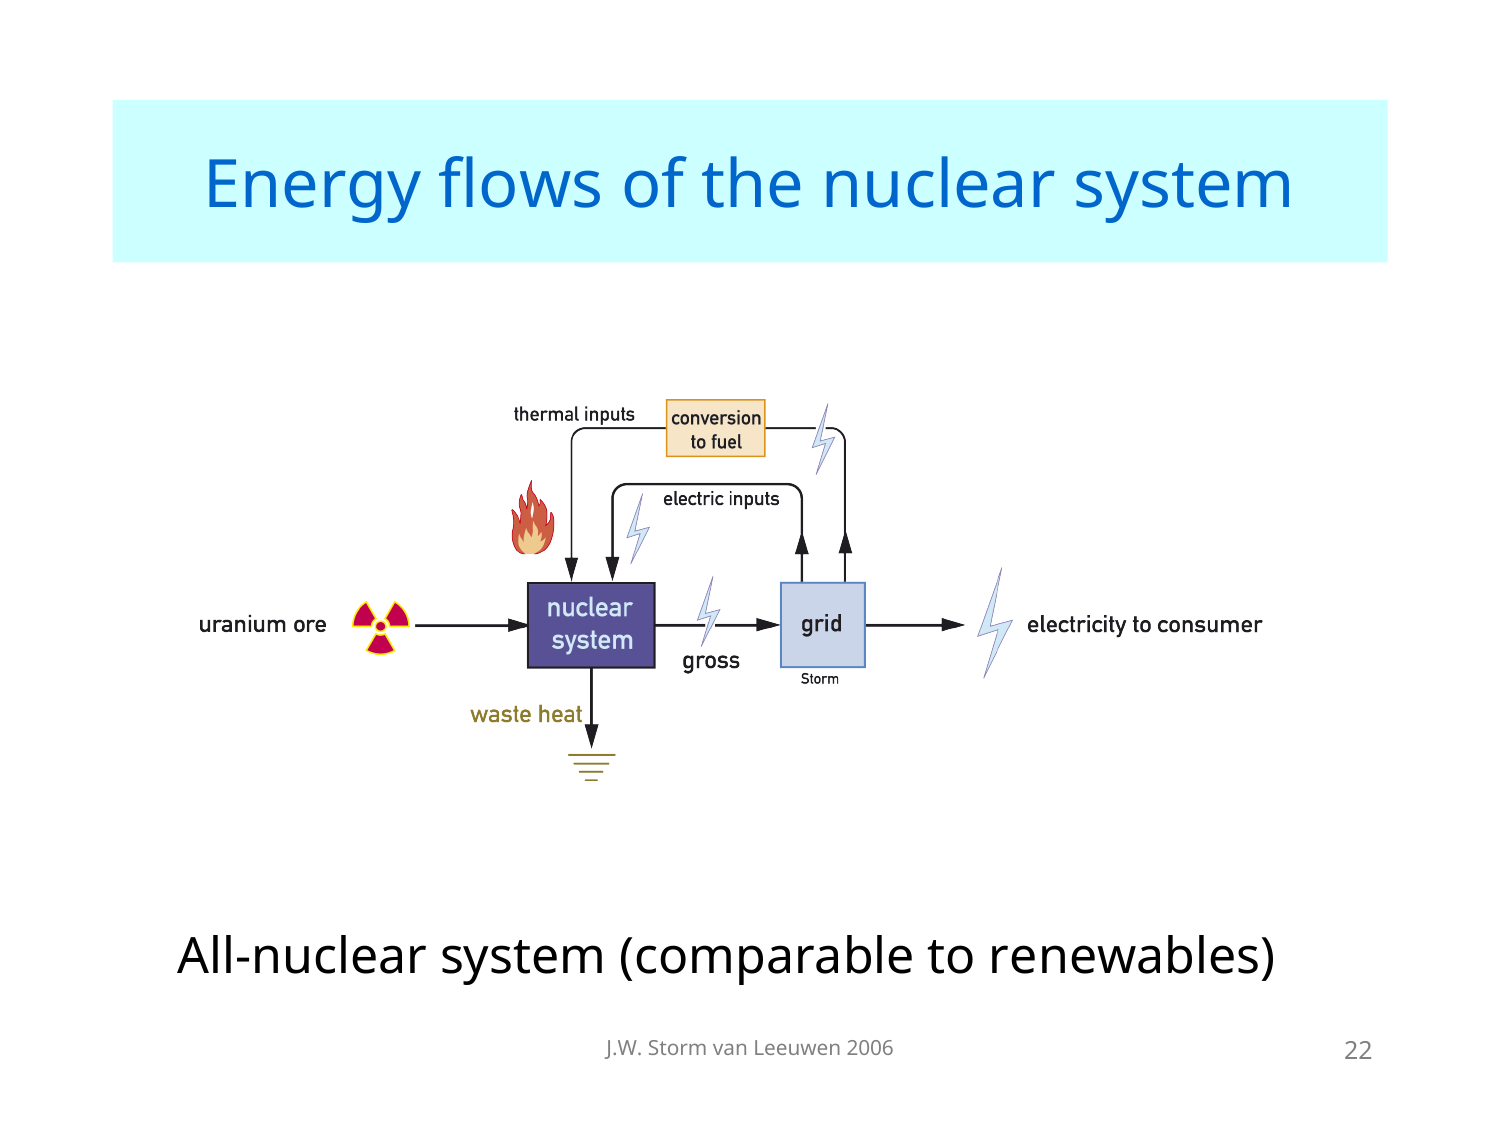

Energy flows of the nuclear system
All-nuclear system (comparable to renewables)
J.W. Storm van Leeuwen 2006
22